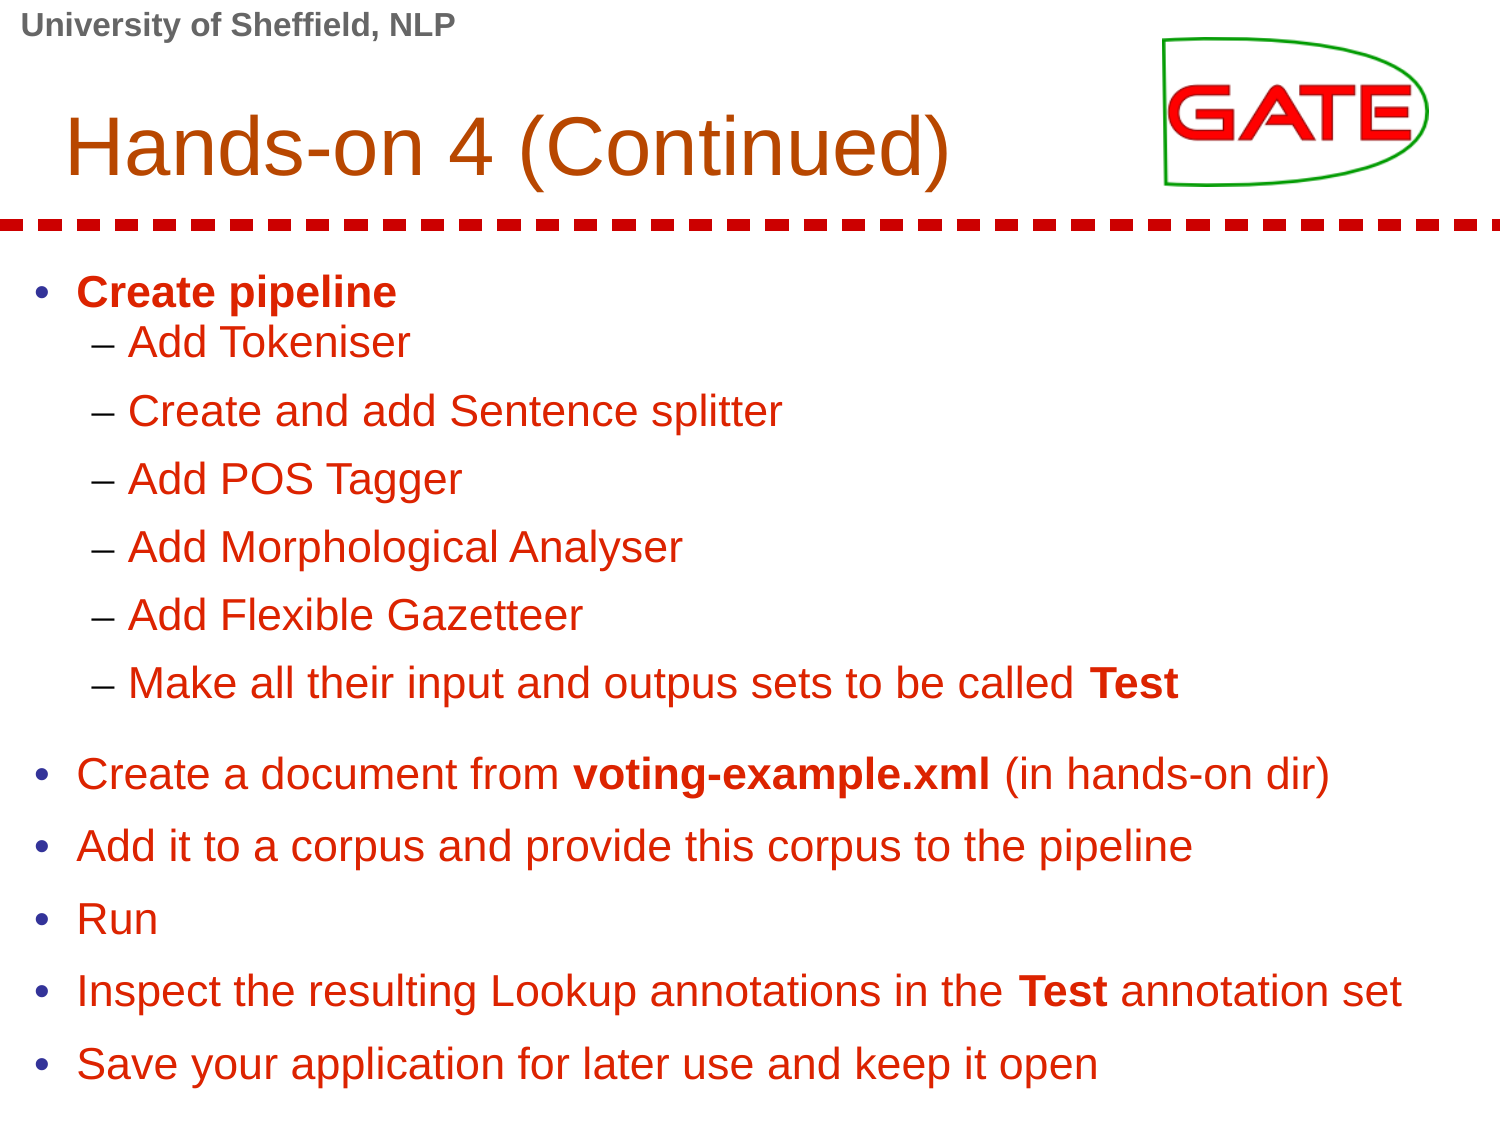

# Hands-on 4 (Continued)
Create pipeline
Add Tokeniser
Create and add Sentence splitter
Add POS Tagger
Add Morphological Analyser
Add Flexible Gazetteer
Make all their input and outpus sets to be called Test
Create a document from voting-example.xml (in hands-on dir)
Add it to a corpus and provide this corpus to the pipeline
Run
Inspect the resulting Lookup annotations in the Test annotation set
Save your application for later use and keep it open